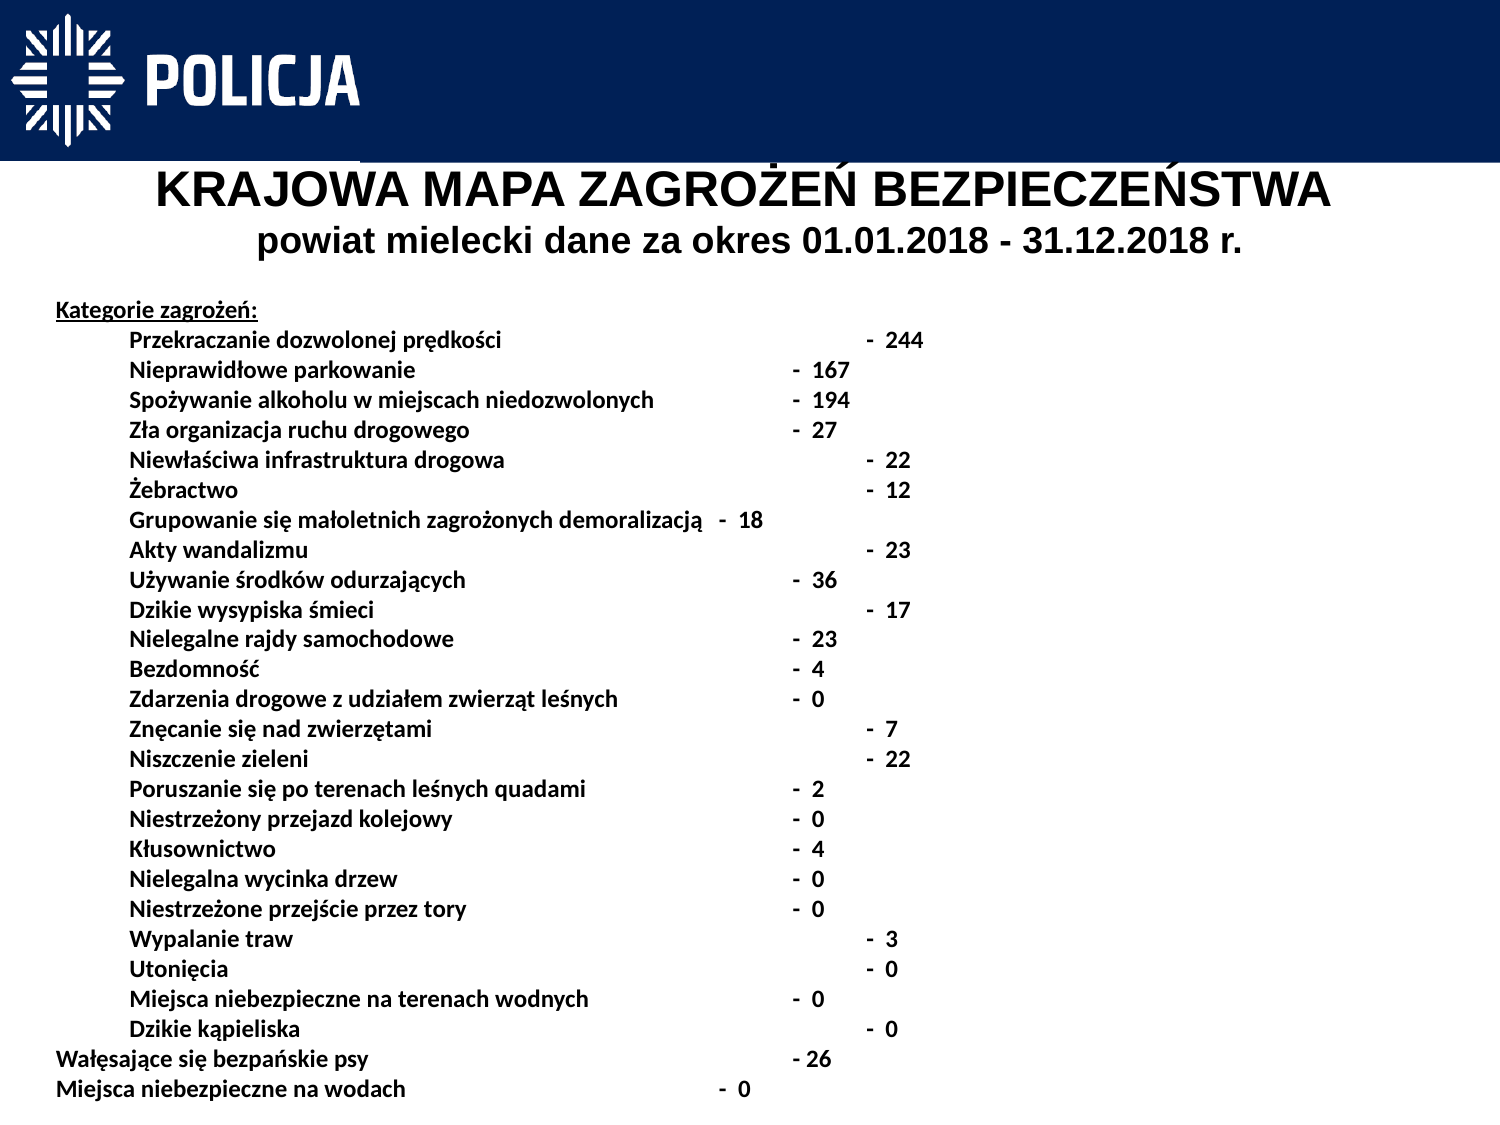

KRAJOWA MAPA ZAGROŻEŃ BEZPIECZEŃSTWA
powiat mielecki dane za okres 01.01.2018 - 31.12.2018 r.
Kategorie zagrożeń:
	Przekraczanie dozwolonej prędkości					- 244
	Nieprawidłowe parkowanie						- 167
	Spożywanie alkoholu w miejscach niedozwolonych		- 194
	Zła organizacja ruchu drogowego					- 27
	Niewłaściwa infrastruktura drogowa					- 22
	Żebractwo									- 12
	Grupowanie się małoletnich zagrożonych demoralizacją	- 18
	Akty wandalizmu								- 23
	Używanie środków odurzających					- 36
	Dzikie wysypiska śmieci							- 17
	Nielegalne rajdy samochodowe					- 23
	Bezdomność								- 4
	Zdarzenia drogowe z udziałem zwierząt leśnych			- 0
	Znęcanie się nad zwierzętami						- 7
	Niszczenie zieleni								- 22
	Poruszanie się po terenach leśnych quadami			- 2
	Niestrzeżony przejazd kolejowy					- 0
	Kłusownictwo								- 4
	Nielegalna wycinka drzew						- 0
	Niestrzeżone przejście przez tory					- 0
	Wypalanie traw								- 3
	Utonięcia									- 0
	Miejsca niebezpieczne na terenach wodnych 		- 0
	Dzikie kąpieliska								- 0
Wałęsające się bezpańskie psy						- 26
Miejsca niebezpieczne na wodach					- 0